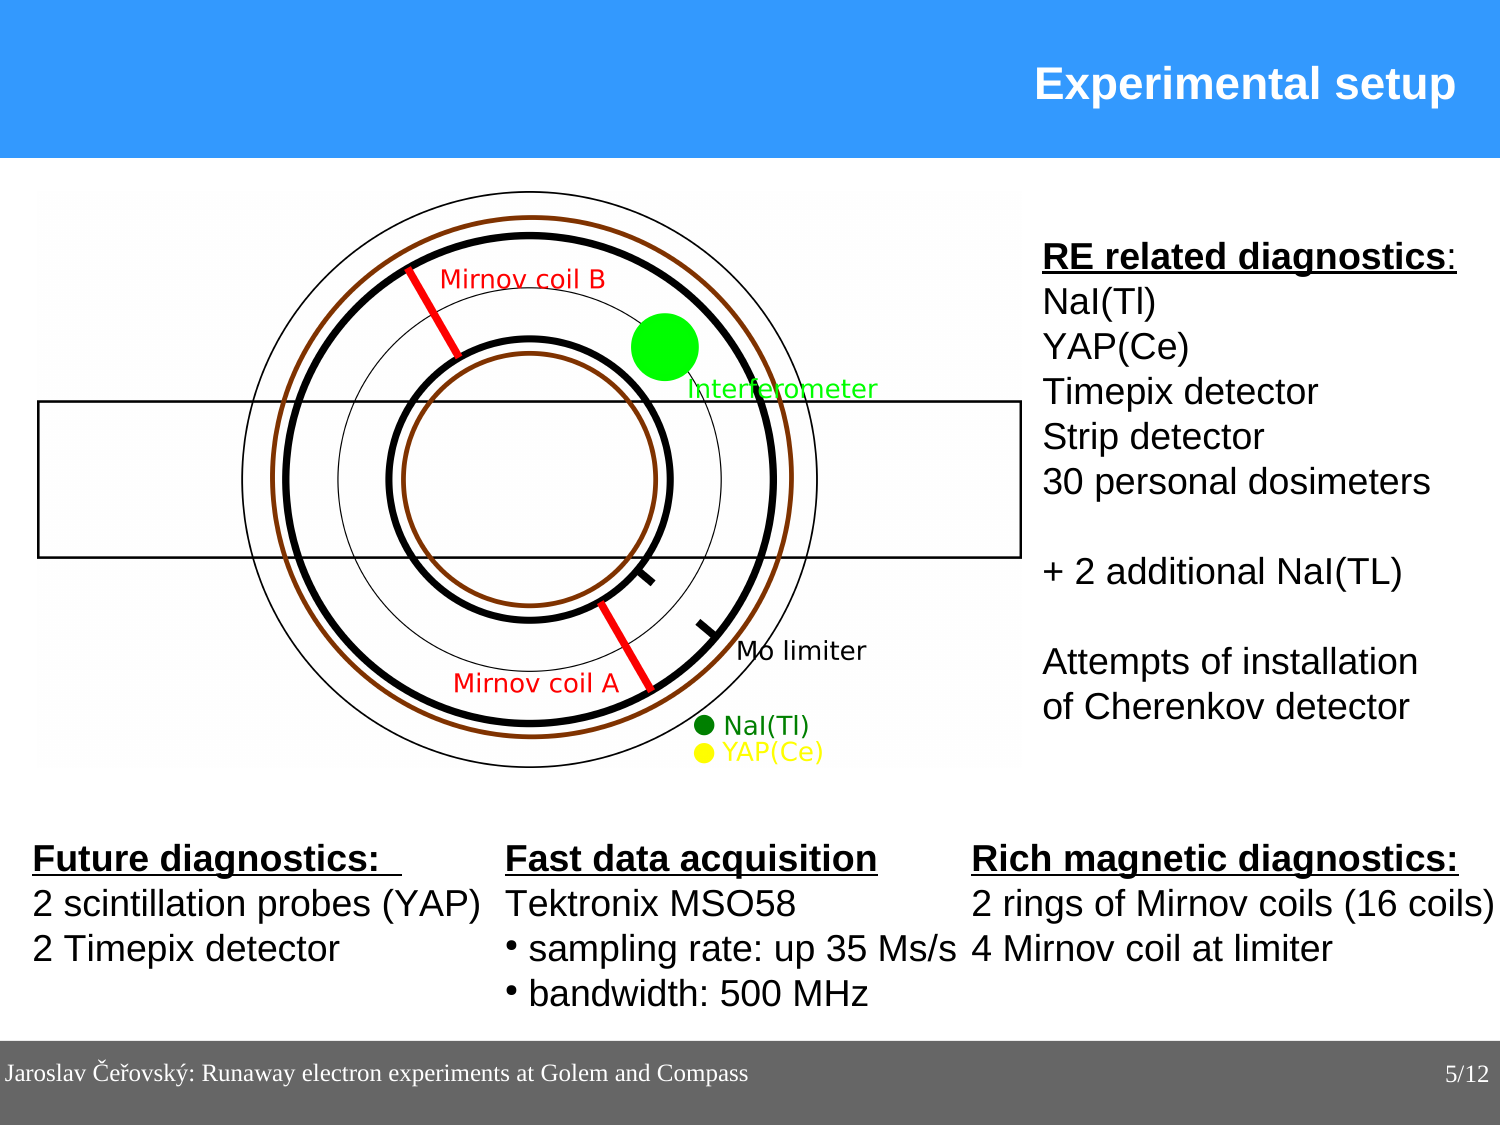

Experimental setup
RE related diagnostics:
NaI(Tl)
YAP(Ce)
Timepix detector
Strip detector
30 personal dosimeters
+ 2 additional NaI(TL)
Attempts of installation
of Cherenkov detector
Future diagnostics:
2 scintillation probes (YAP)
2 Timepix detector
Fast data acquisition
Tektronix MSO58
 sampling rate: up 35 Ms/s
 bandwidth: 500 MHz
Rich magnetic diagnostics:
2 rings of Mirnov coils (16 coils)
4 Mirnov coil at limiter